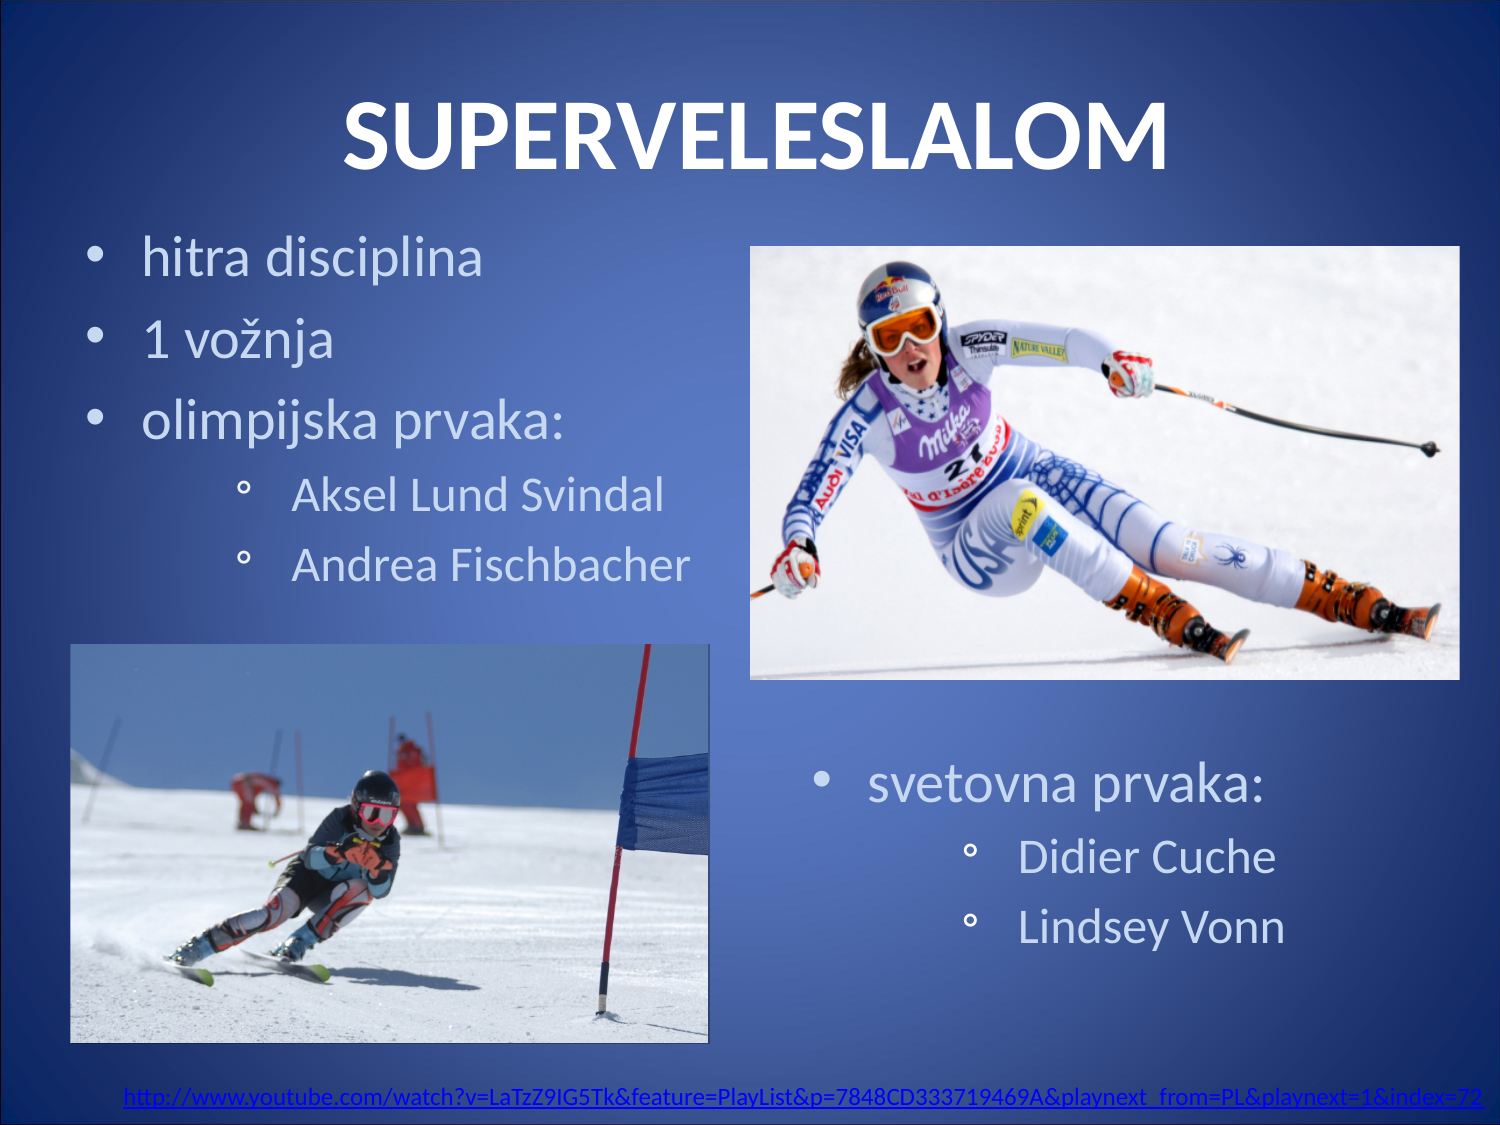

# SUPERVELESLALOM
hitra disciplina
1 vožnja
olimpijska prvaka:
Aksel Lund Svindal
Andrea Fischbacher
svetovna prvaka:
Didier Cuche
Lindsey Vonn
http://www.youtube.com/watch?v=LaTzZ9IG5Tk&feature=PlayList&p=7848CD333719469A&playnext_from=PL&playnext=1&index=72